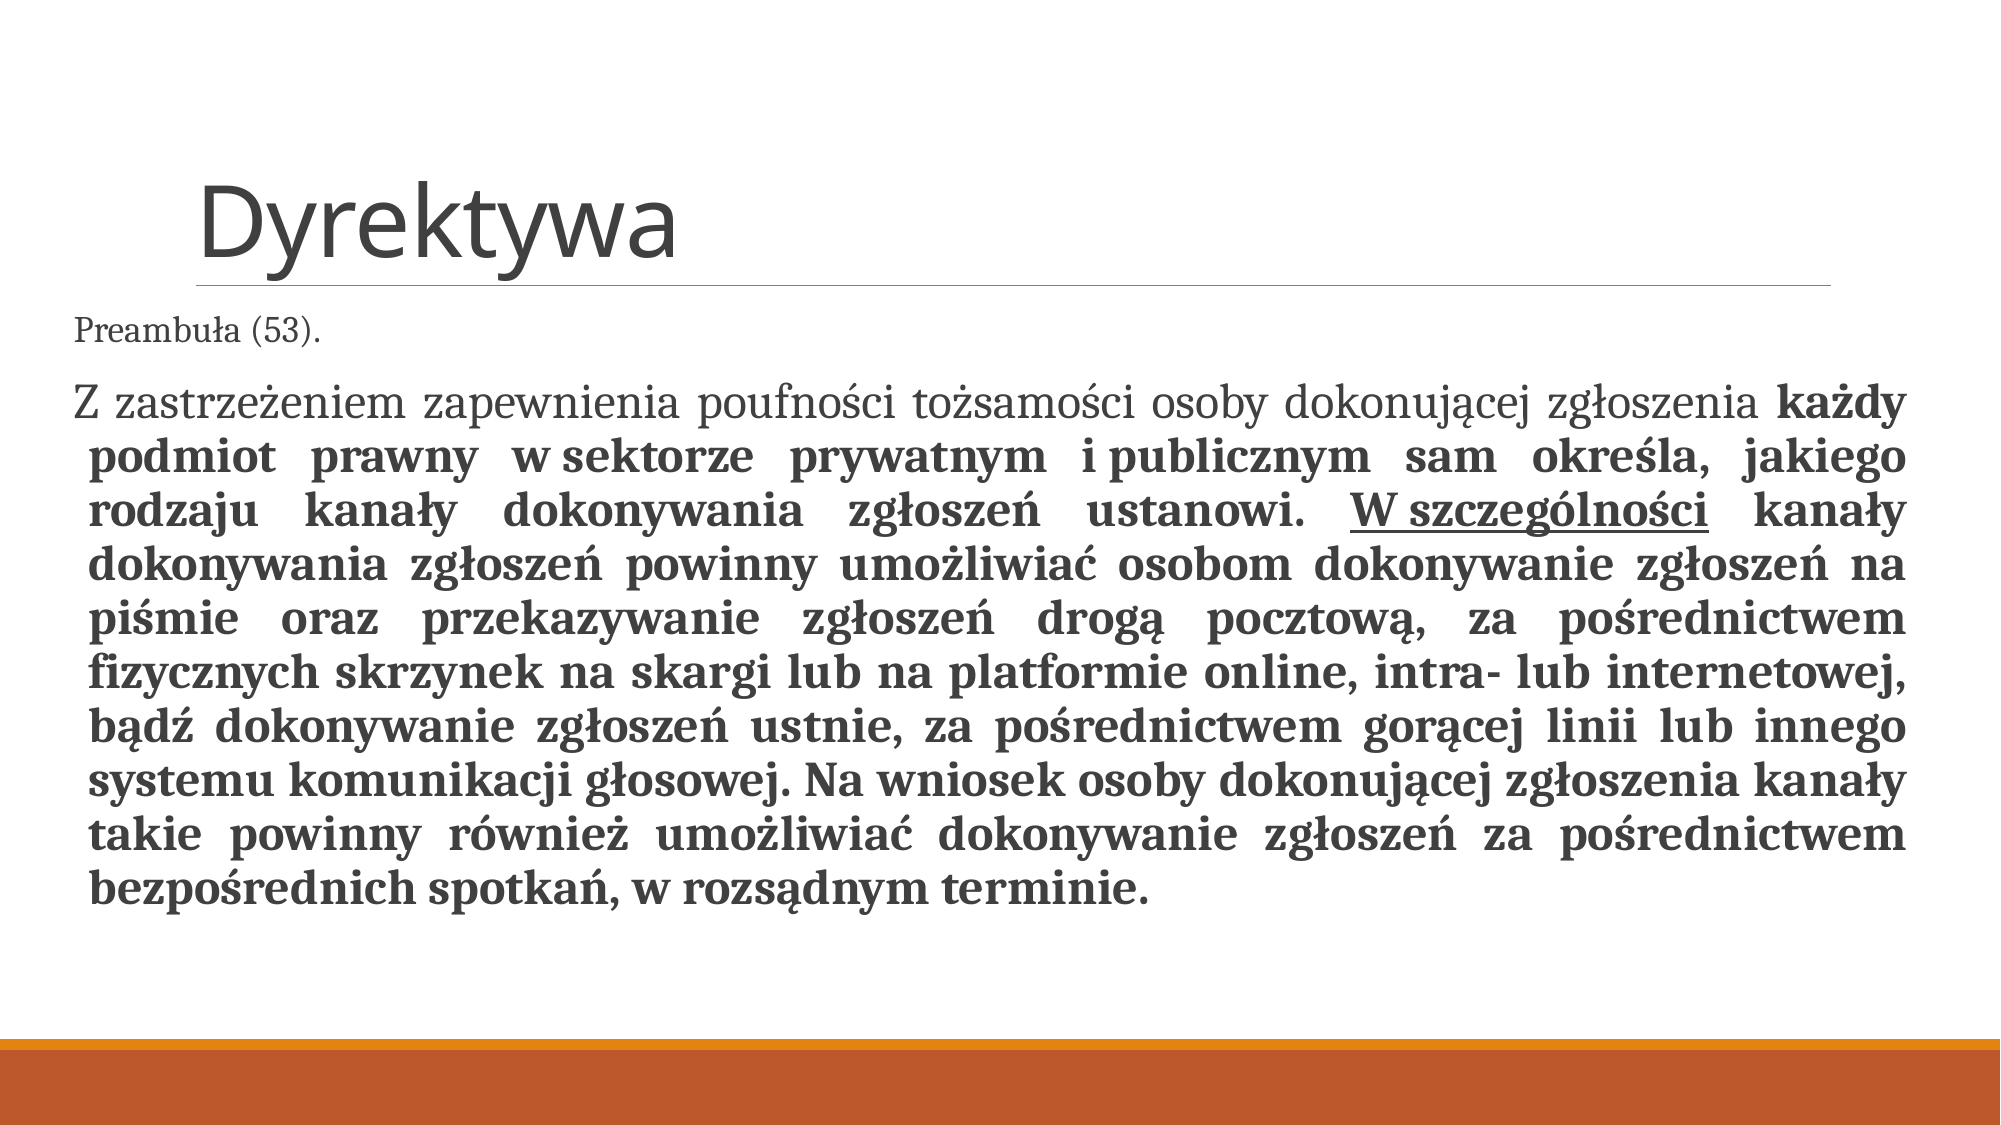

# Dyrektywa
Preambuła (53).
Z zastrzeżeniem zapewnienia poufności tożsamości osoby dokonującej zgłoszenia każdy podmiot prawny w sektorze prywatnym i publicznym sam określa, jakiego rodzaju kanały dokonywania zgłoszeń ustanowi. W szczególności kanały dokonywania zgłoszeń powinny umożliwiać osobom dokonywanie zgłoszeń na piśmie oraz przekazywanie zgłoszeń drogą pocztową, za pośrednictwem fizycznych skrzynek na skargi lub na platformie online, intra- lub internetowej, bądź dokonywanie zgłoszeń ustnie, za pośrednictwem gorącej linii lub innego systemu komunikacji głosowej. Na wniosek osoby dokonującej zgłoszenia kanały takie powinny również umożliwiać dokonywanie zgłoszeń za pośrednictwem bezpośrednich spotkań, w rozsądnym terminie.